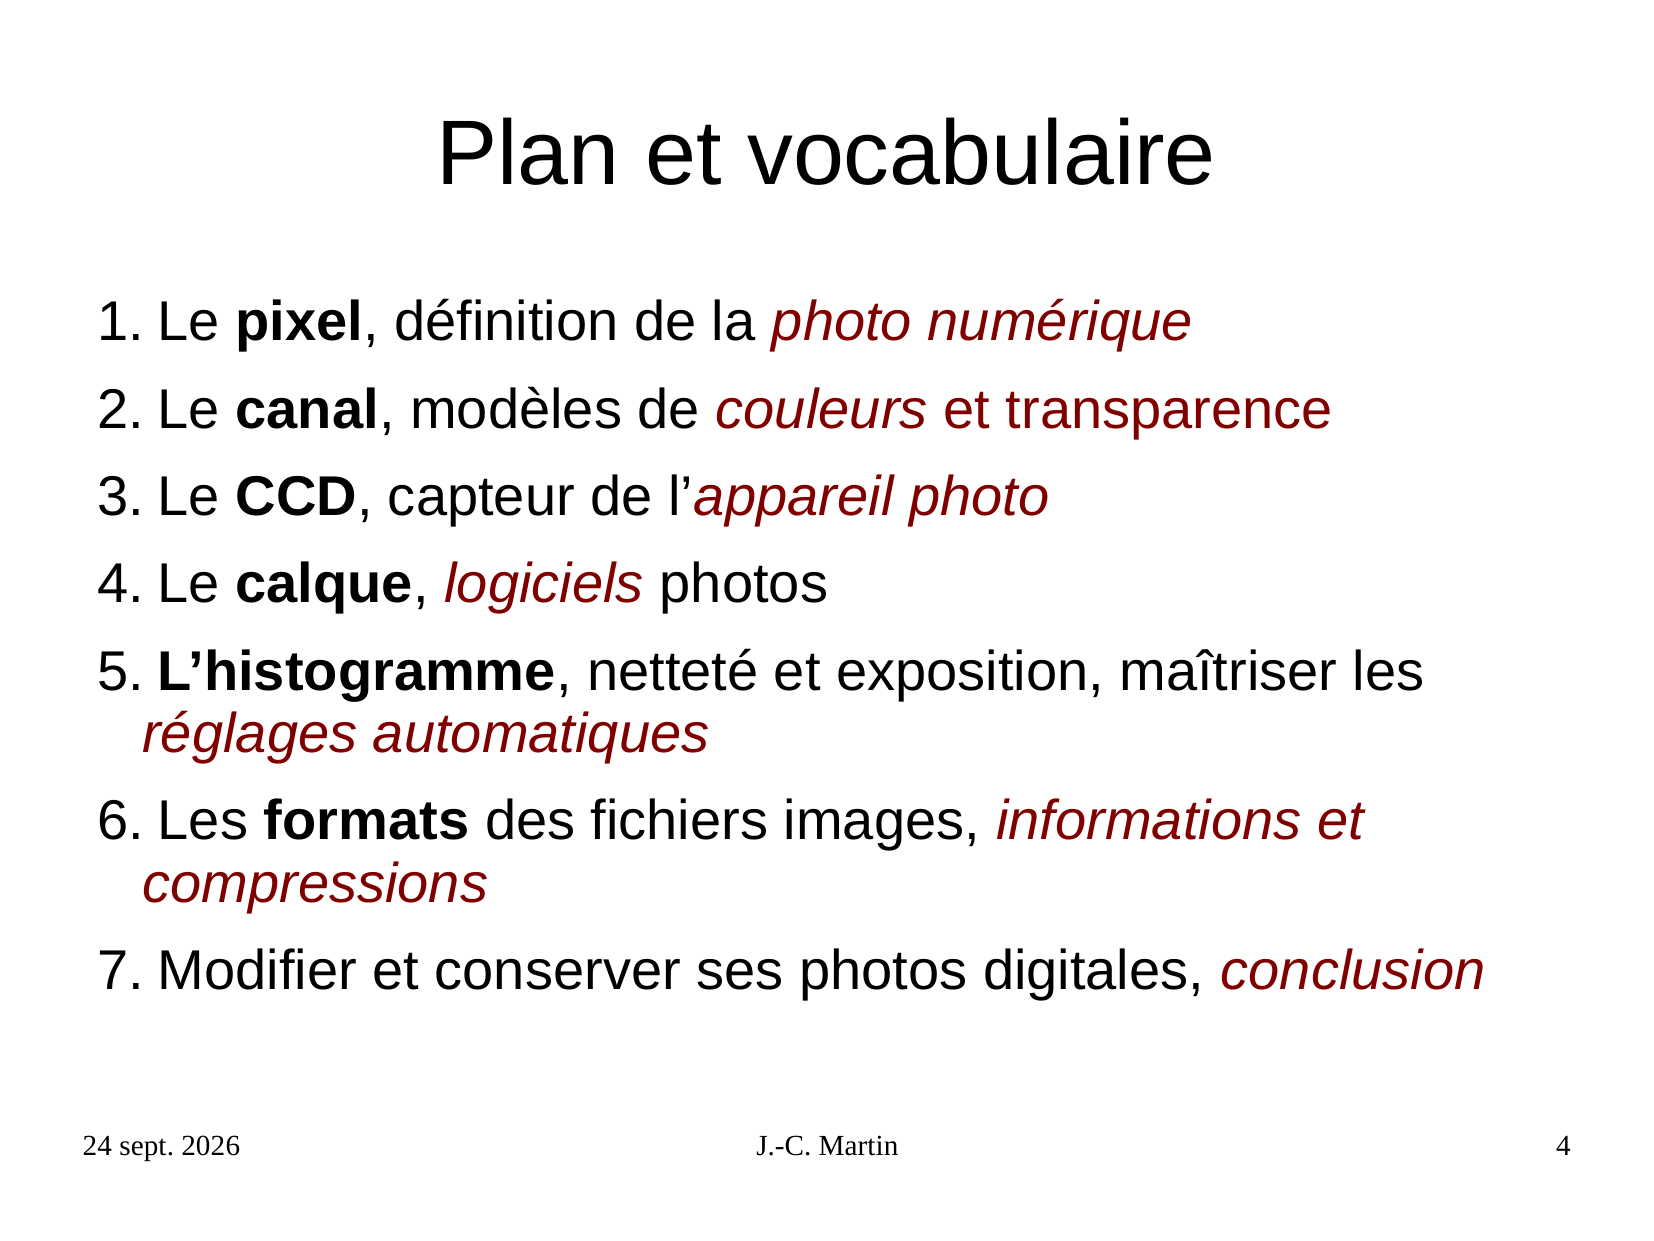

# Plan et vocabulaire
 Le pixel, définition de la photo numérique
 Le canal, modèles de couleurs et transparence
 Le CCD, capteur de l’appareil photo
 Le calque, logiciels photos
 L’histogramme, netteté et exposition, maîtriser les réglages automatiques
 Les formats des fichiers images, informations et compressions
 Modifier et conserver ses photos digitales, conclusion
J.-C. Martin
4